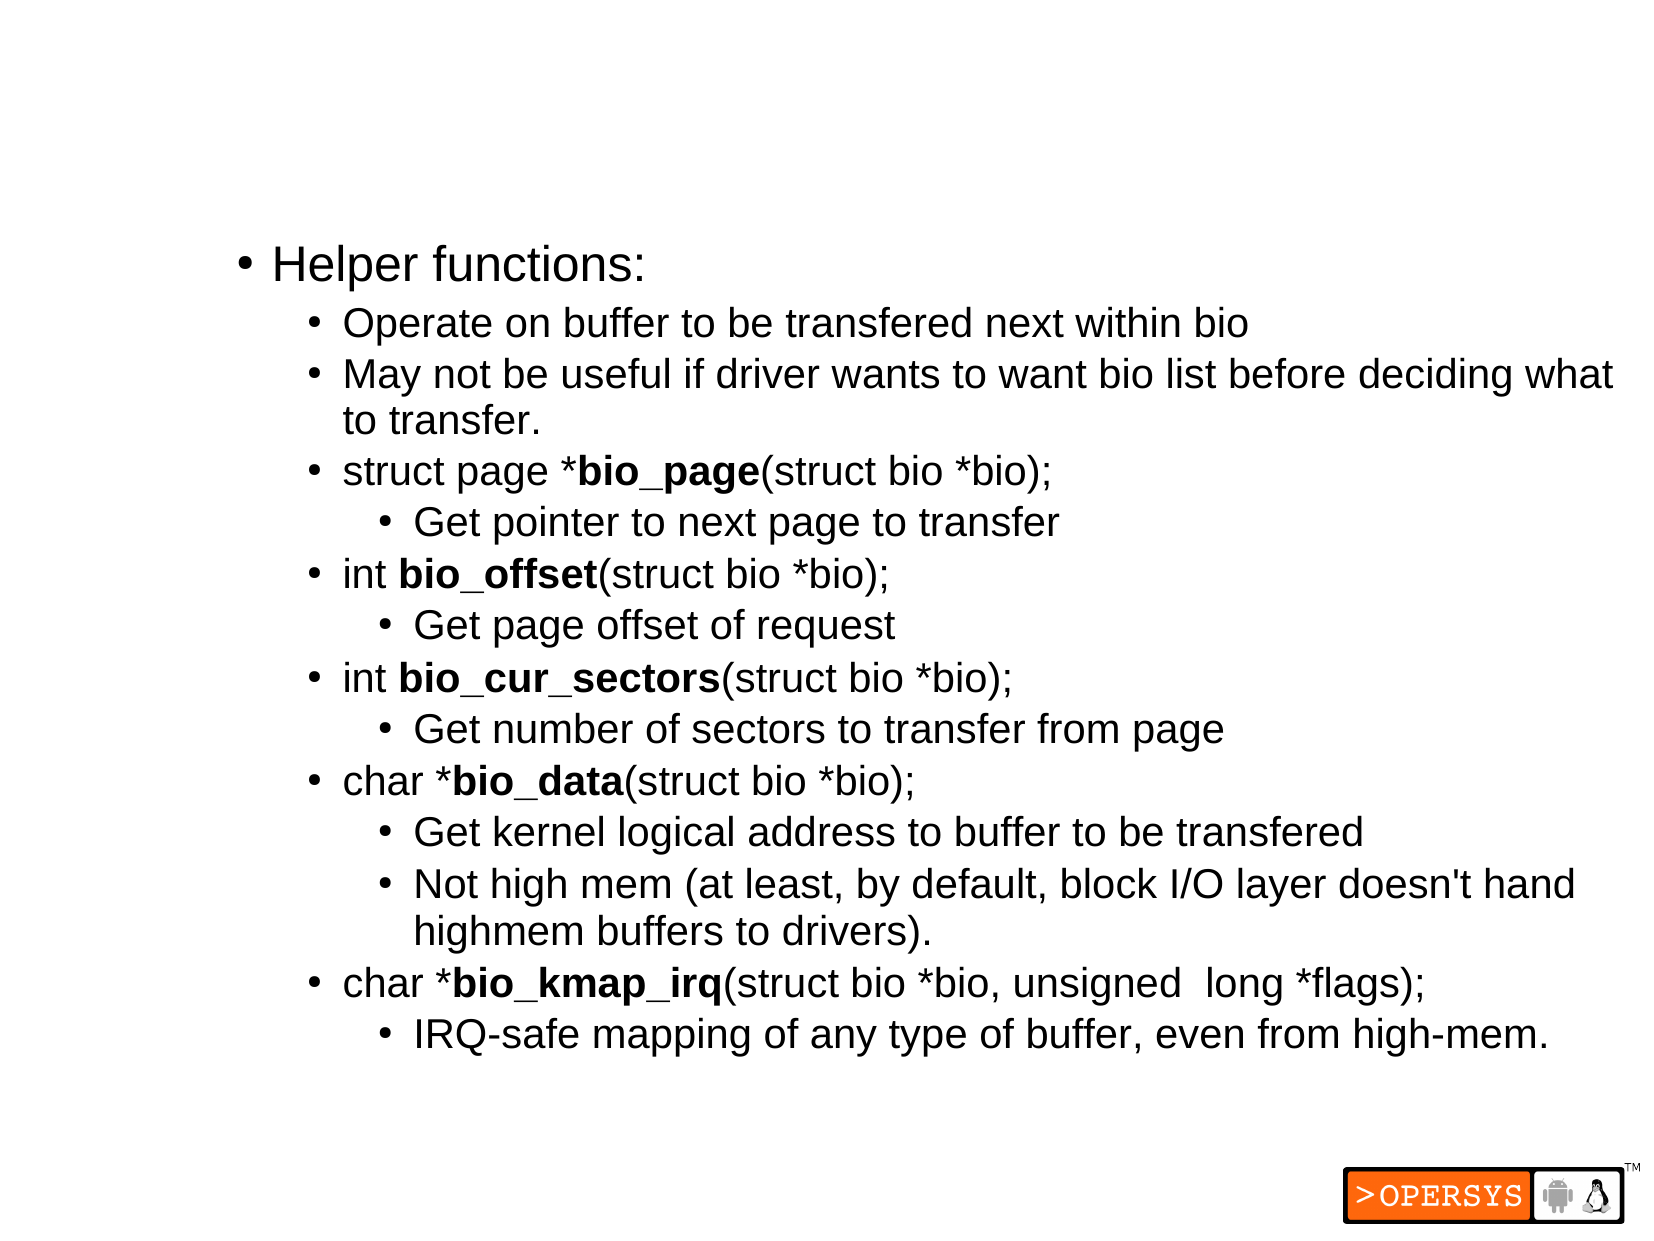

# Helper functions:
Operate on buffer to be transfered next within bio
May not be useful if driver wants to want bio list before deciding what to transfer.
struct page *bio_page(struct bio *bio);
Get pointer to next page to transfer
int bio_offset(struct bio *bio);
Get page offset of request
int bio_cur_sectors(struct bio *bio);
Get number of sectors to transfer from page
char *bio_data(struct bio *bio);
Get kernel logical address to buffer to be transfered
Not high mem (at least, by default, block I/O layer doesn't hand highmem buffers to drivers).
char *bio_kmap_irq(struct bio *bio, unsigned long *flags);
IRQ-safe mapping of any type of buffer, even from high-mem.